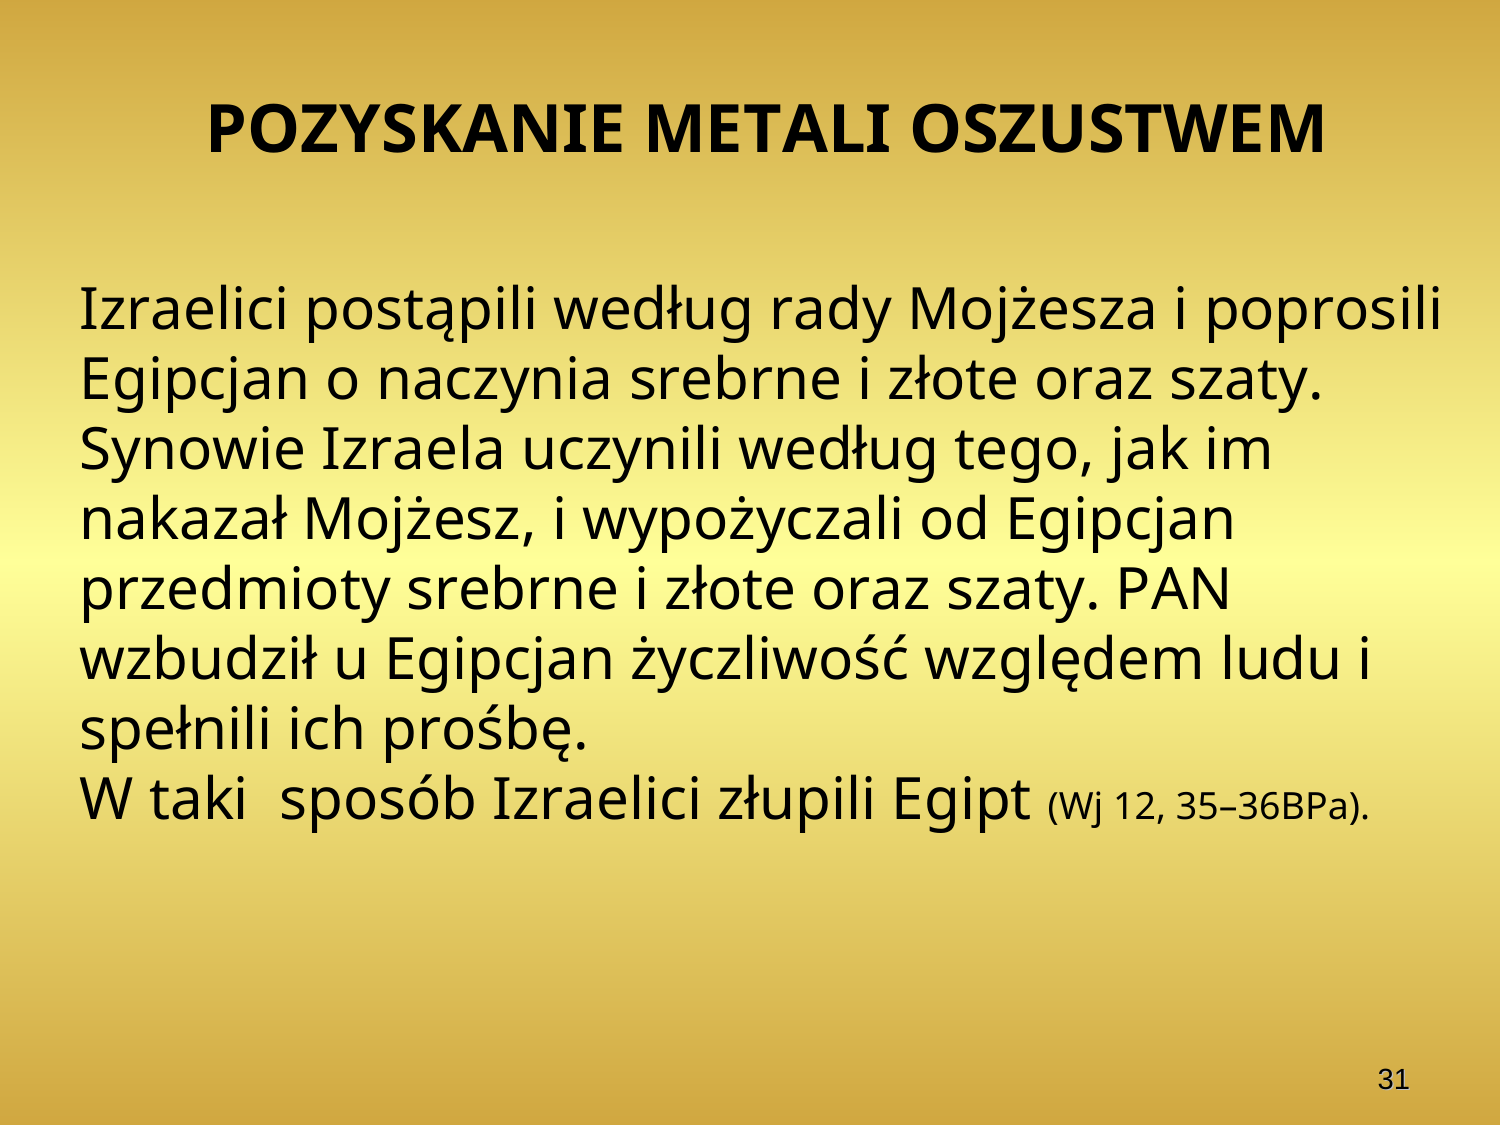

# POZYSKANIE METALI OSZUSTWEM
Izraelici postąpili według rady Mojżesza i poprosili Egipcjan o naczynia srebrne i złote oraz szaty. Synowie Izraela uczynili według tego, jak im nakazał Mojżesz, i wypożyczali od Egipcjan przedmioty srebrne i złote oraz szaty. PAN wzbudził u Egipcjan życzliwość względem ludu i spełnili ich prośbę.
W taki sposób Izraelici złupili Egipt (Wj 12, 35–36BPa).